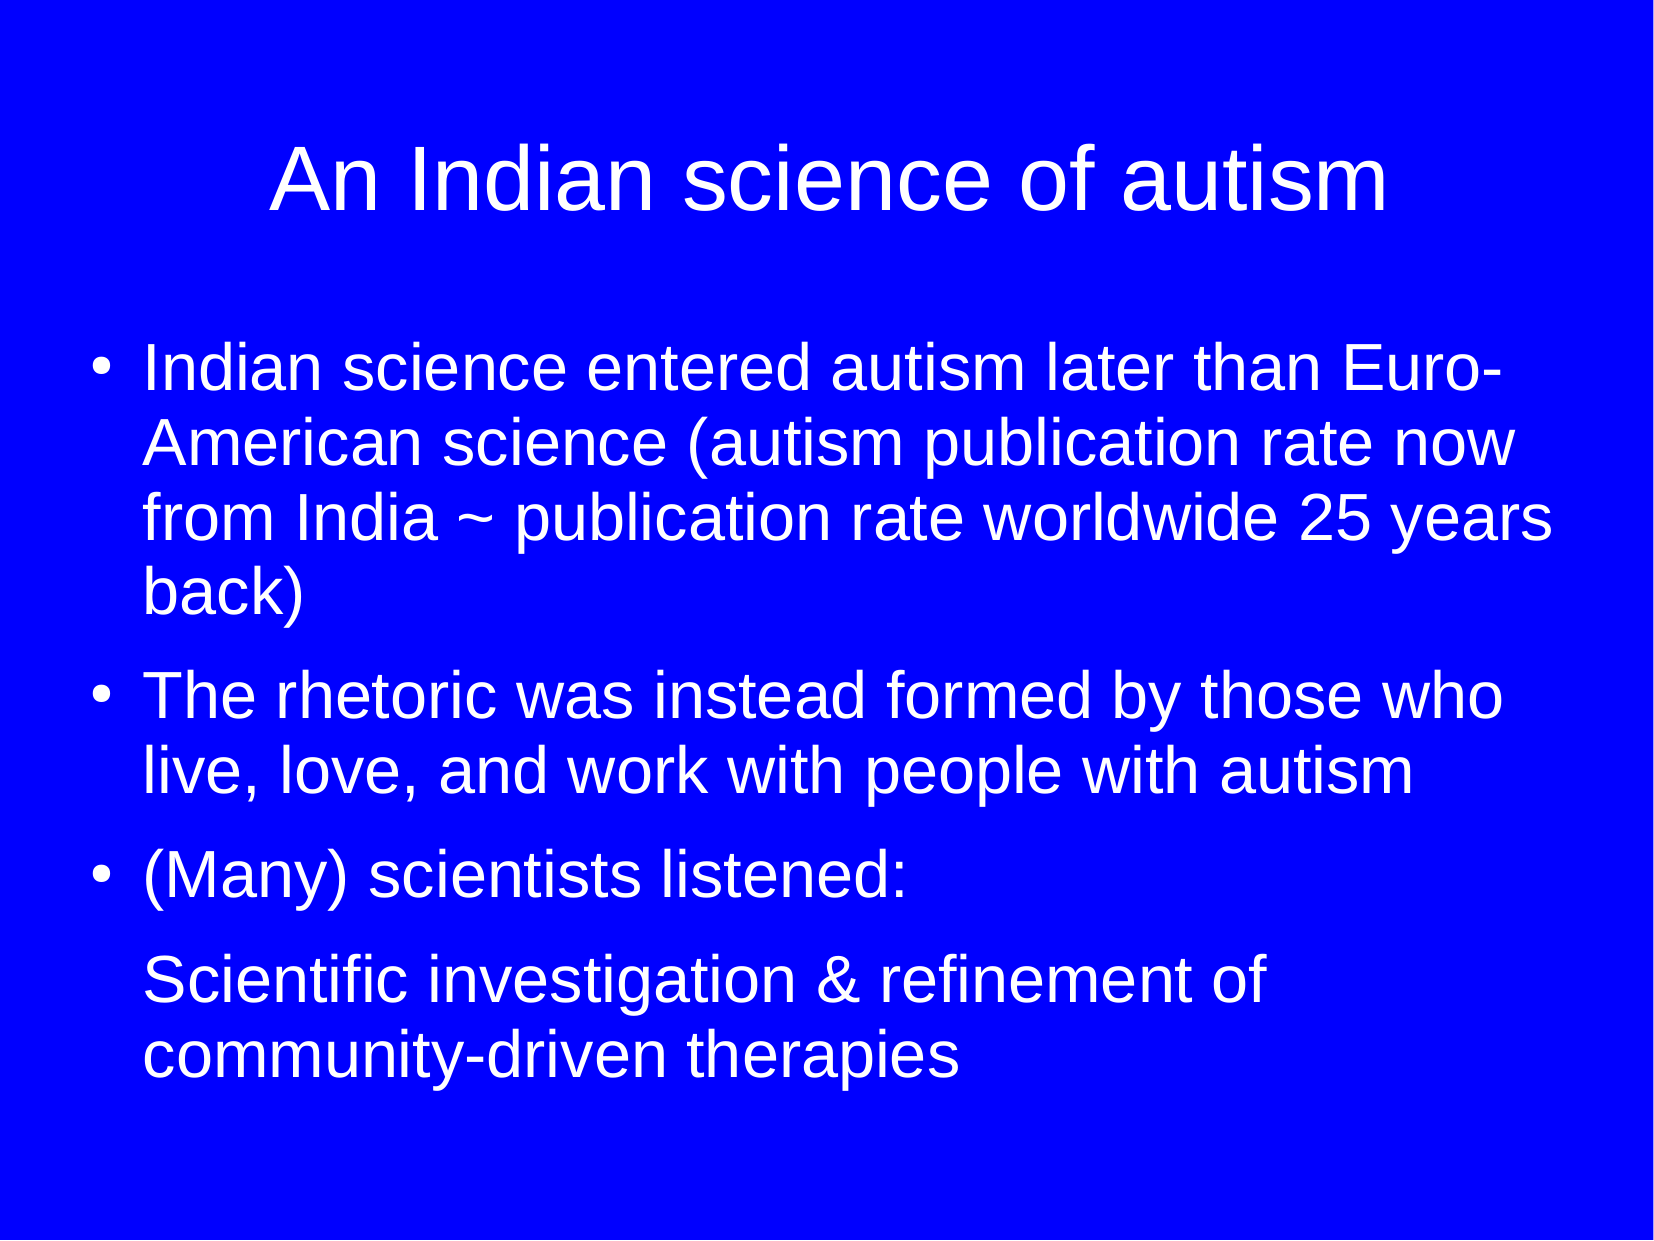

# An Indian science of autism
Indian science entered autism later than Euro-American science (autism publication rate now from India ~ publication rate worldwide 25 years back)
The rhetoric was instead formed by those who live, love, and work with people with autism
(Many) scientists listened:
Scientific investigation & refinement of community-driven therapies